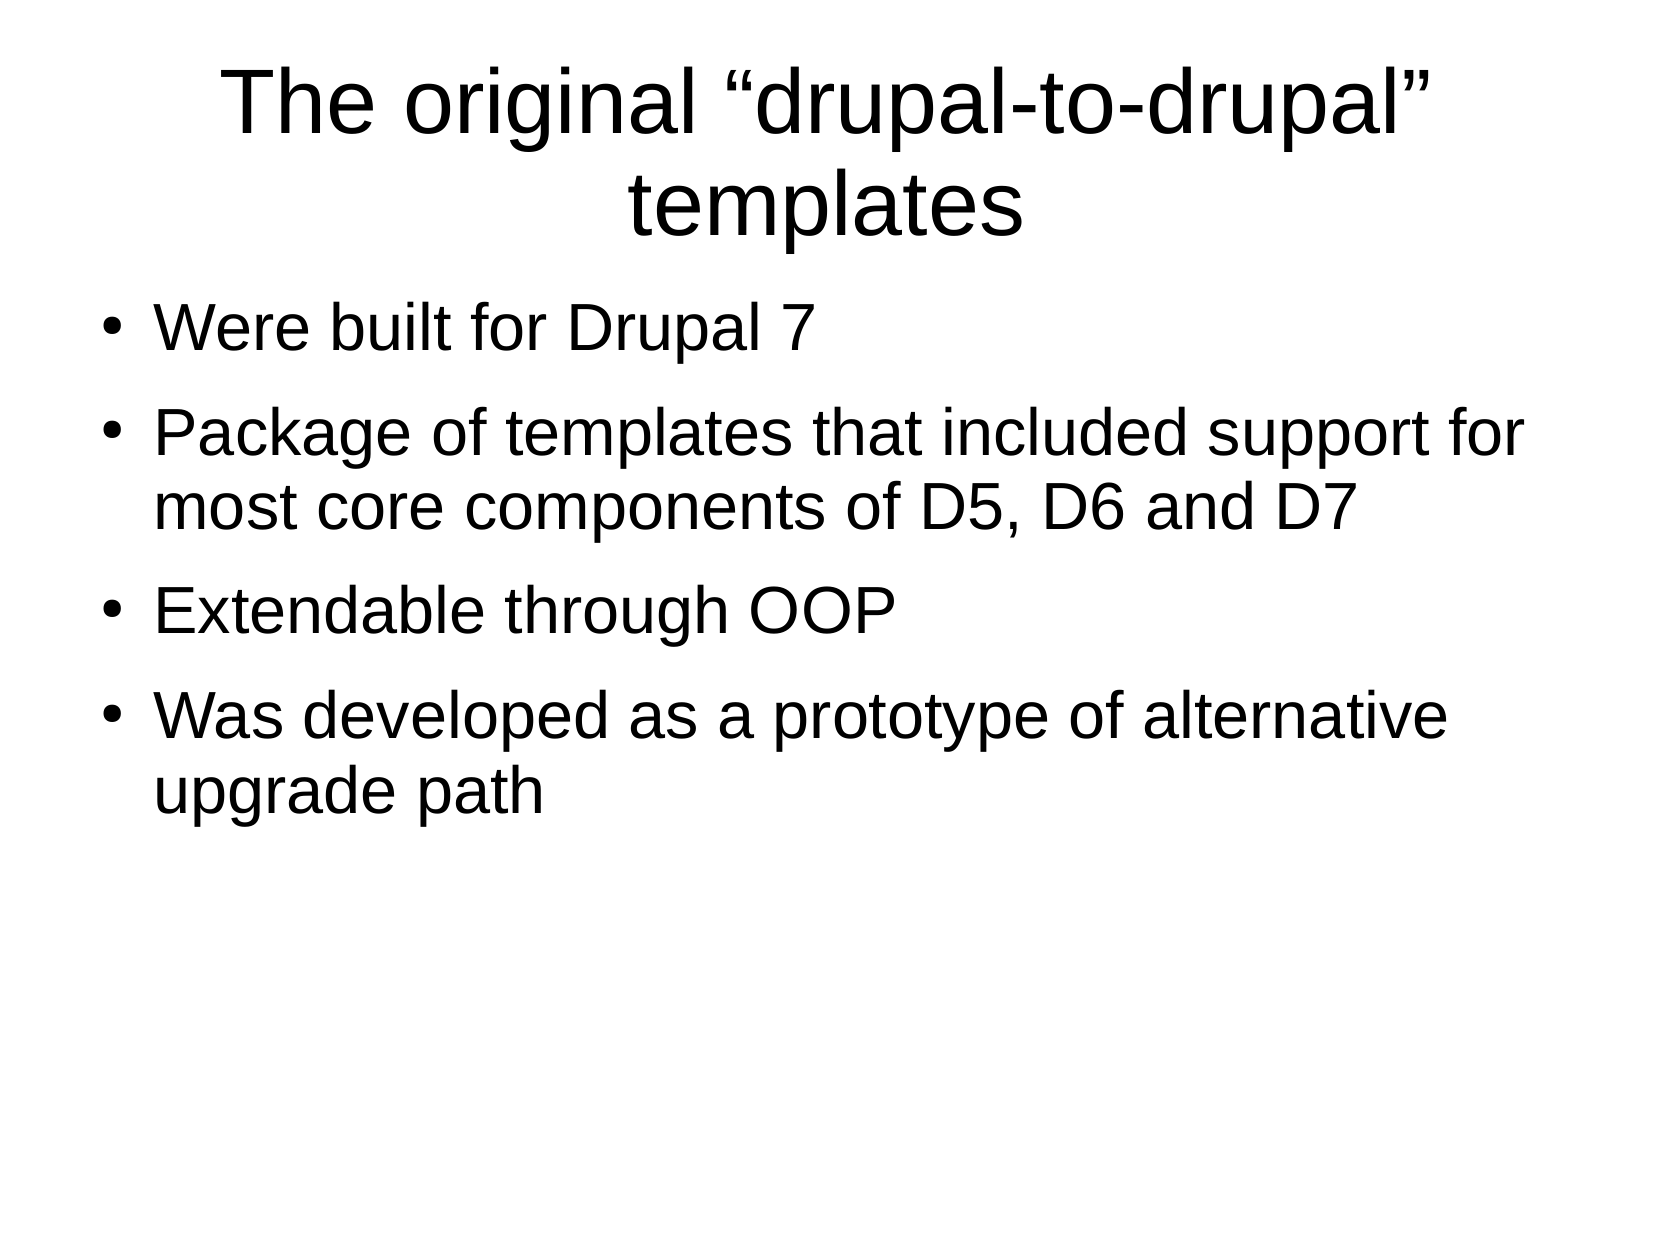

# The original “drupal-to-drupal” templates
Were built for Drupal 7
Package of templates that included support for most core components of D5, D6 and D7
Extendable through OOP
Was developed as a prototype of alternative upgrade path